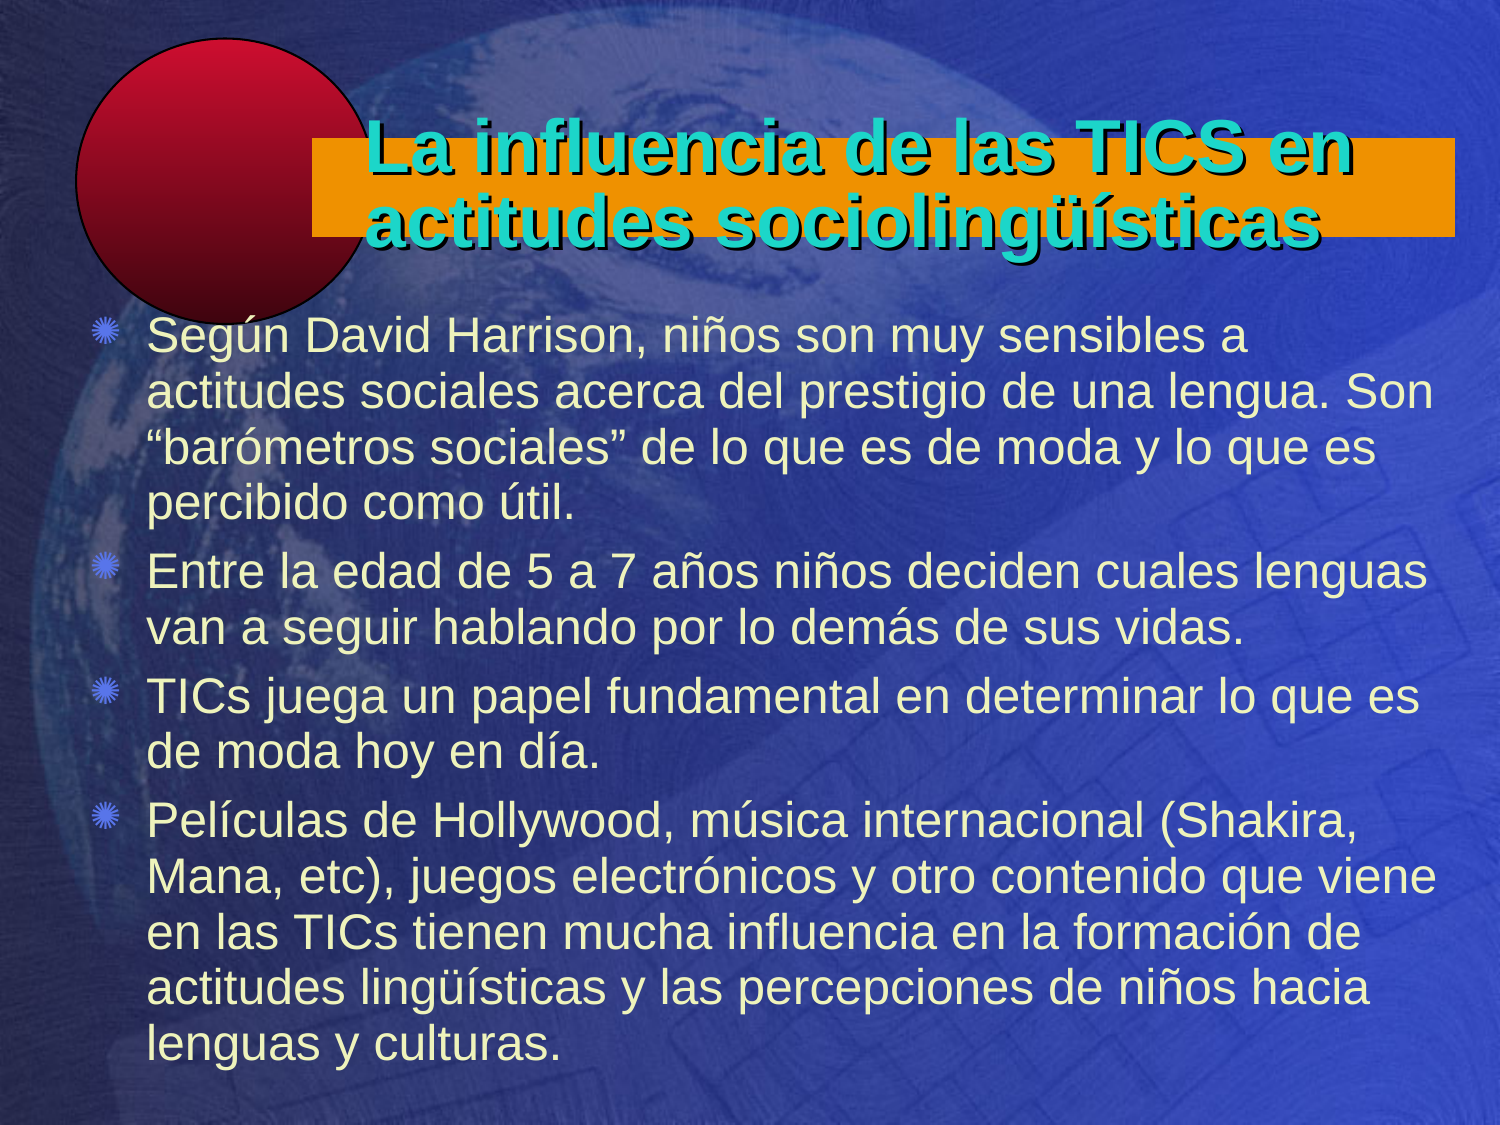

# La influencia de las TICS en actitudes sociolingüísticas
Según David Harrison, niños son muy sensibles a actitudes sociales acerca del prestigio de una lengua. Son “barómetros sociales” de lo que es de moda y lo que es percibido como útil.
Entre la edad de 5 a 7 años niños deciden cuales lenguas van a seguir hablando por lo demás de sus vidas.
TICs juega un papel fundamental en determinar lo que es de moda hoy en día.
Películas de Hollywood, música internacional (Shakira, Mana, etc), juegos electrónicos y otro contenido que viene en las TICs tienen mucha influencia en la formación de actitudes lingüísticas y las percepciones de niños hacia lenguas y culturas.